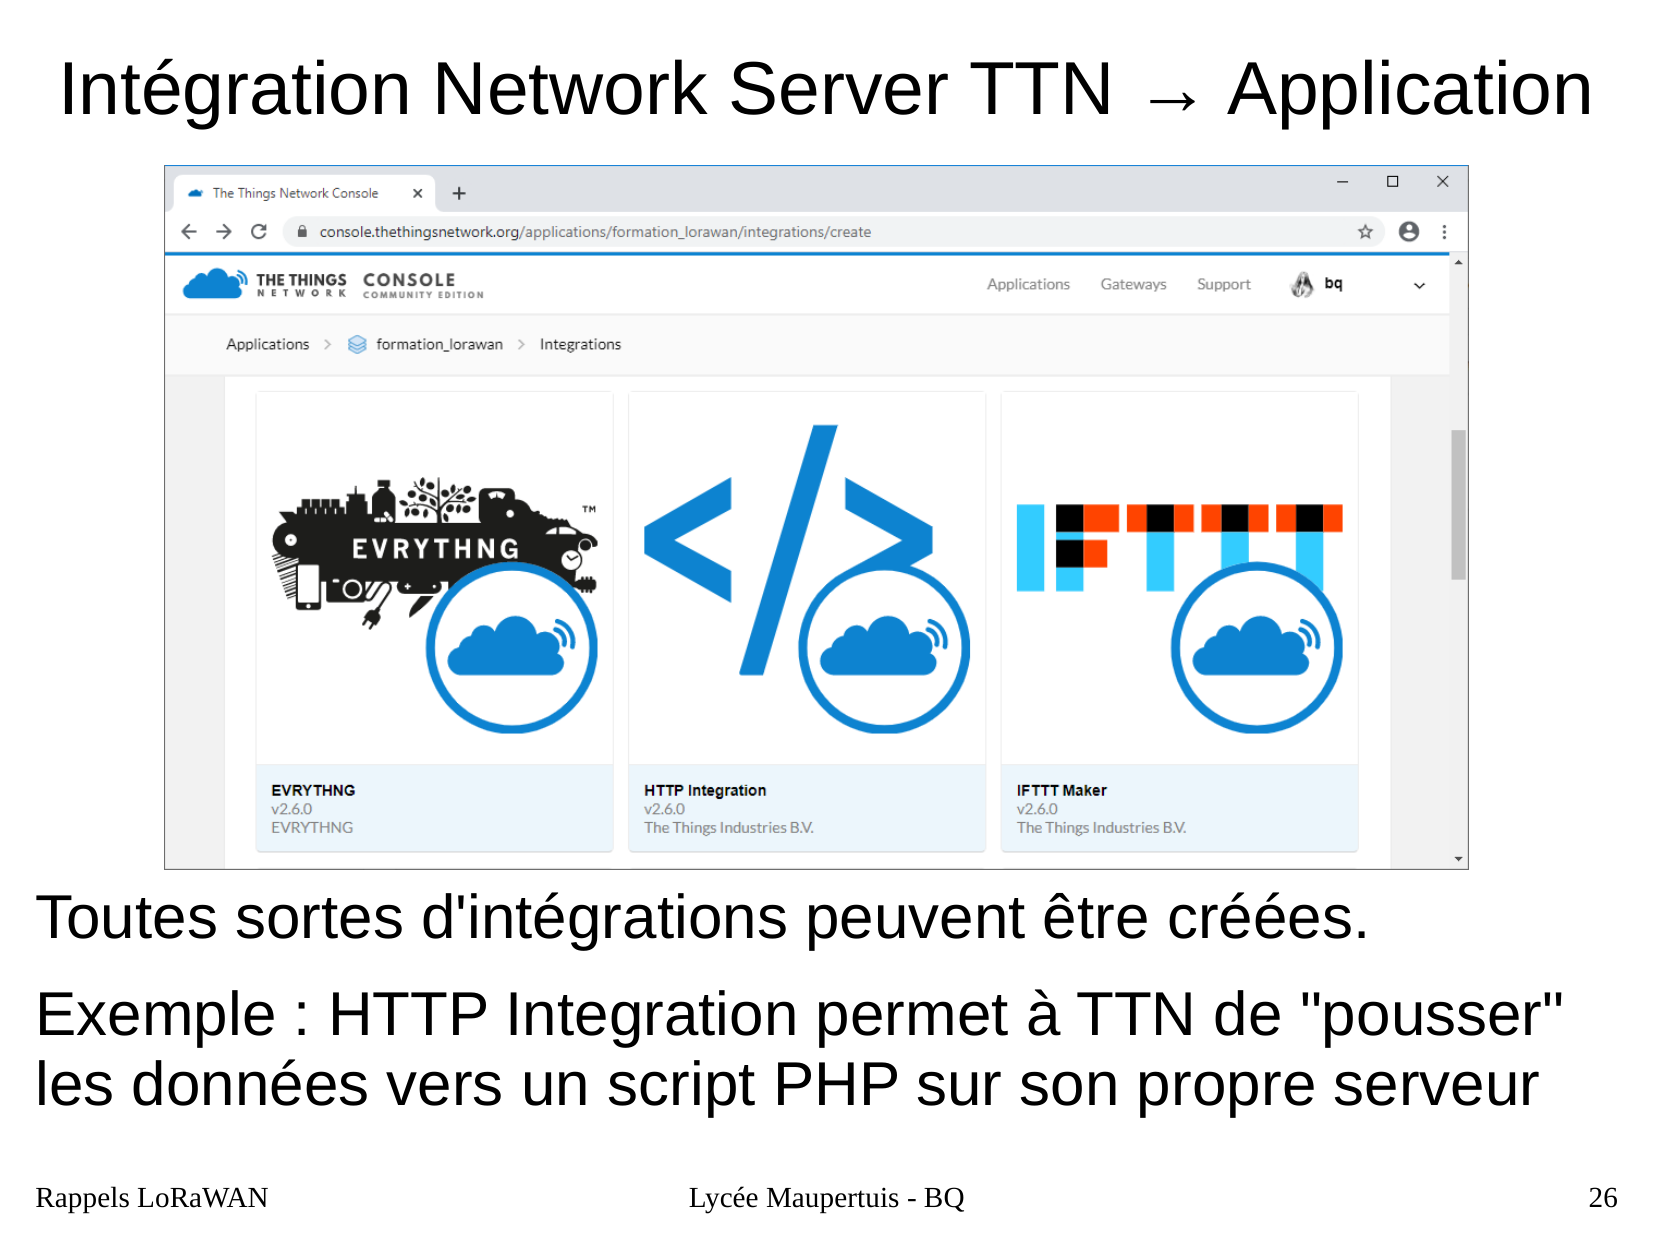

# Intégration Network Server TTN → Application
Toutes sortes d'intégrations peuvent être créées.
Exemple : HTTP Integration permet à TTN de "pousser" les données vers un script PHP sur son propre serveur
Rappels LoRaWAN
Lycée Maupertuis - BQ
26